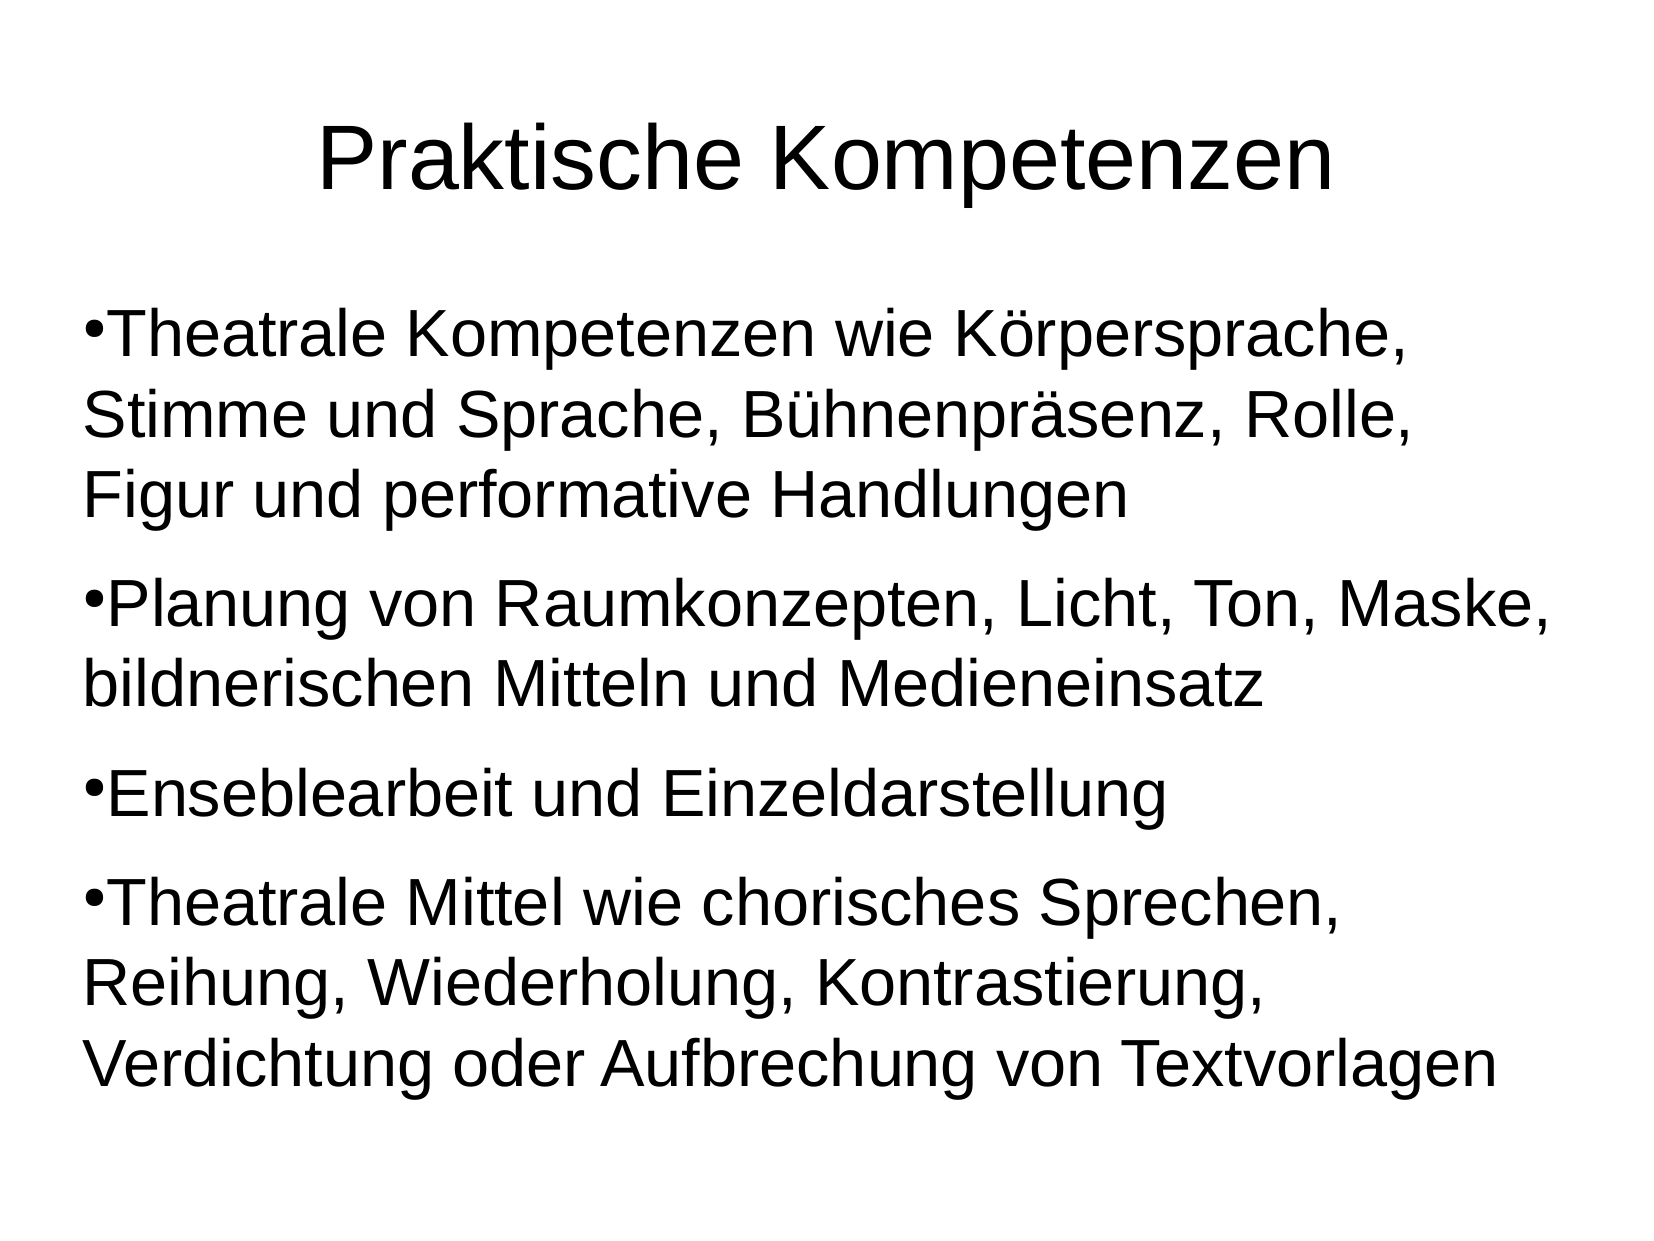

# Praktische Kompetenzen
Theatrale Kompetenzen wie Körpersprache, Stimme und Sprache, Bühnenpräsenz, Rolle, Figur und performative Handlungen
Planung von Raumkonzepten, Licht, Ton, Maske, bildnerischen Mitteln und Medieneinsatz
Enseblearbeit und Einzeldarstellung
Theatrale Mittel wie chorisches Sprechen, Reihung, Wiederholung, Kontrastierung, Verdichtung oder Aufbrechung von Textvorlagen